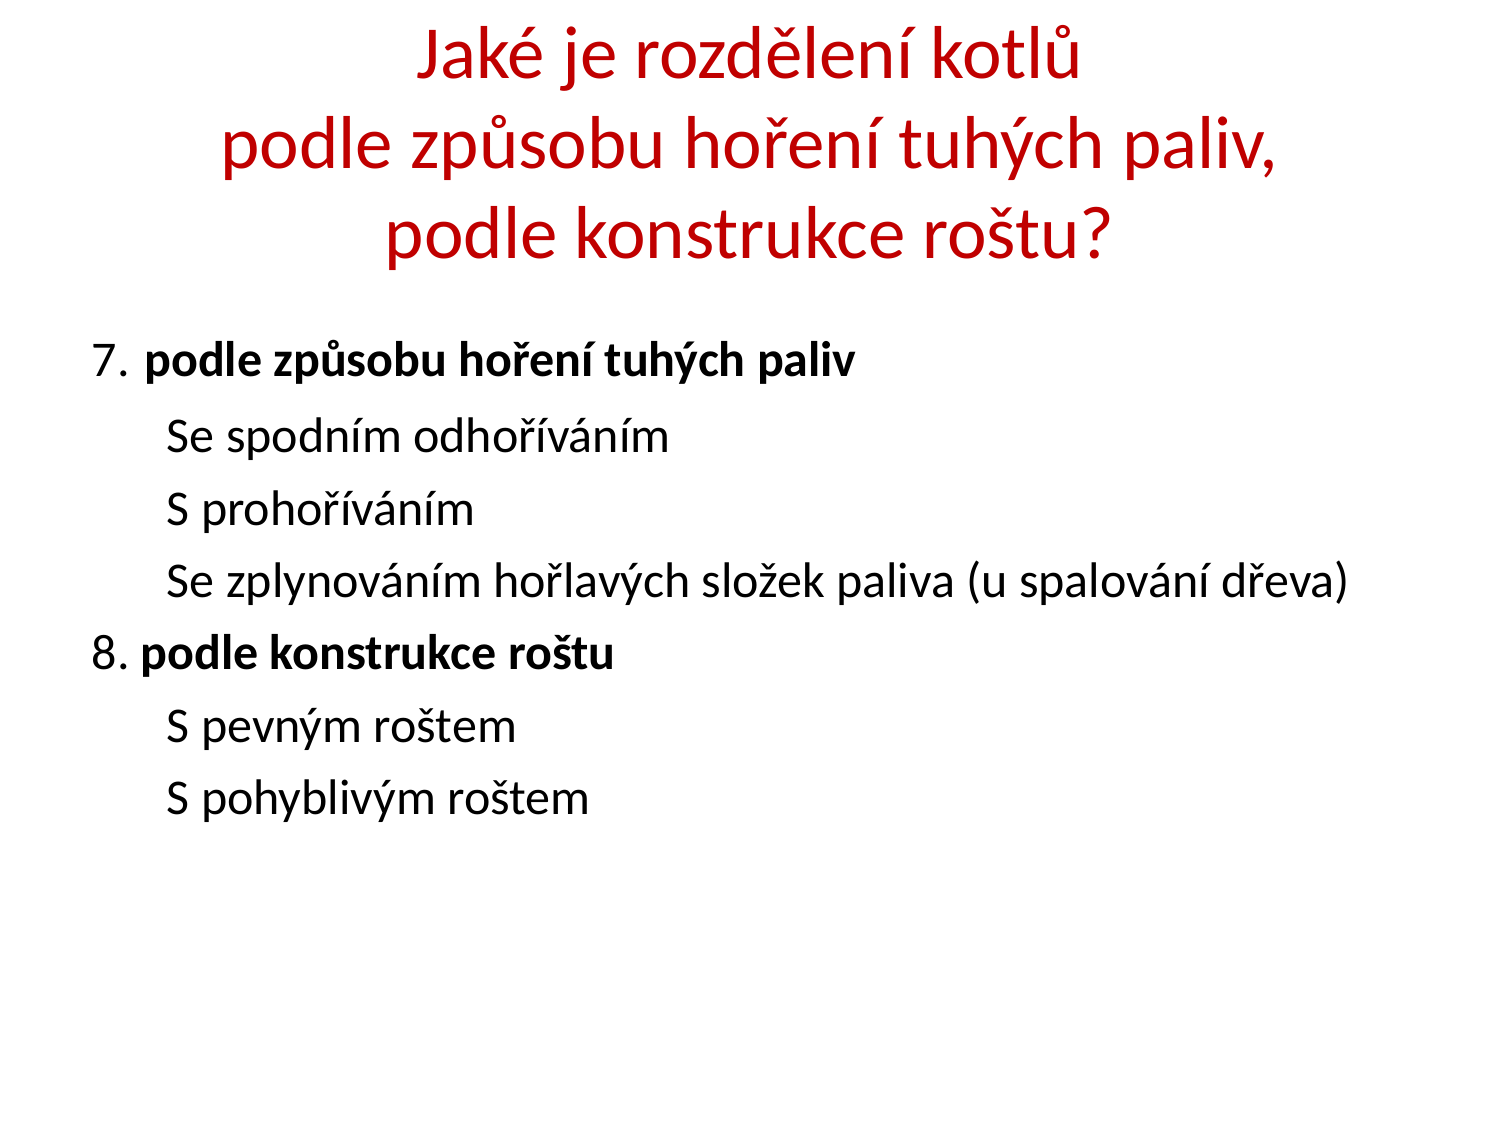

# Jaké je rozdělení kotlů podle způsobu hoření tuhých paliv, podle konstrukce roštu?
7. podle způsobu hoření tuhých paliv
Se spodním odhoříváním
S prohoříváním
Se zplynováním hořlavých složek paliva (u spalování dřeva)
8. podle konstrukce roštu
S pevným roštem
S pohyblivým roštem